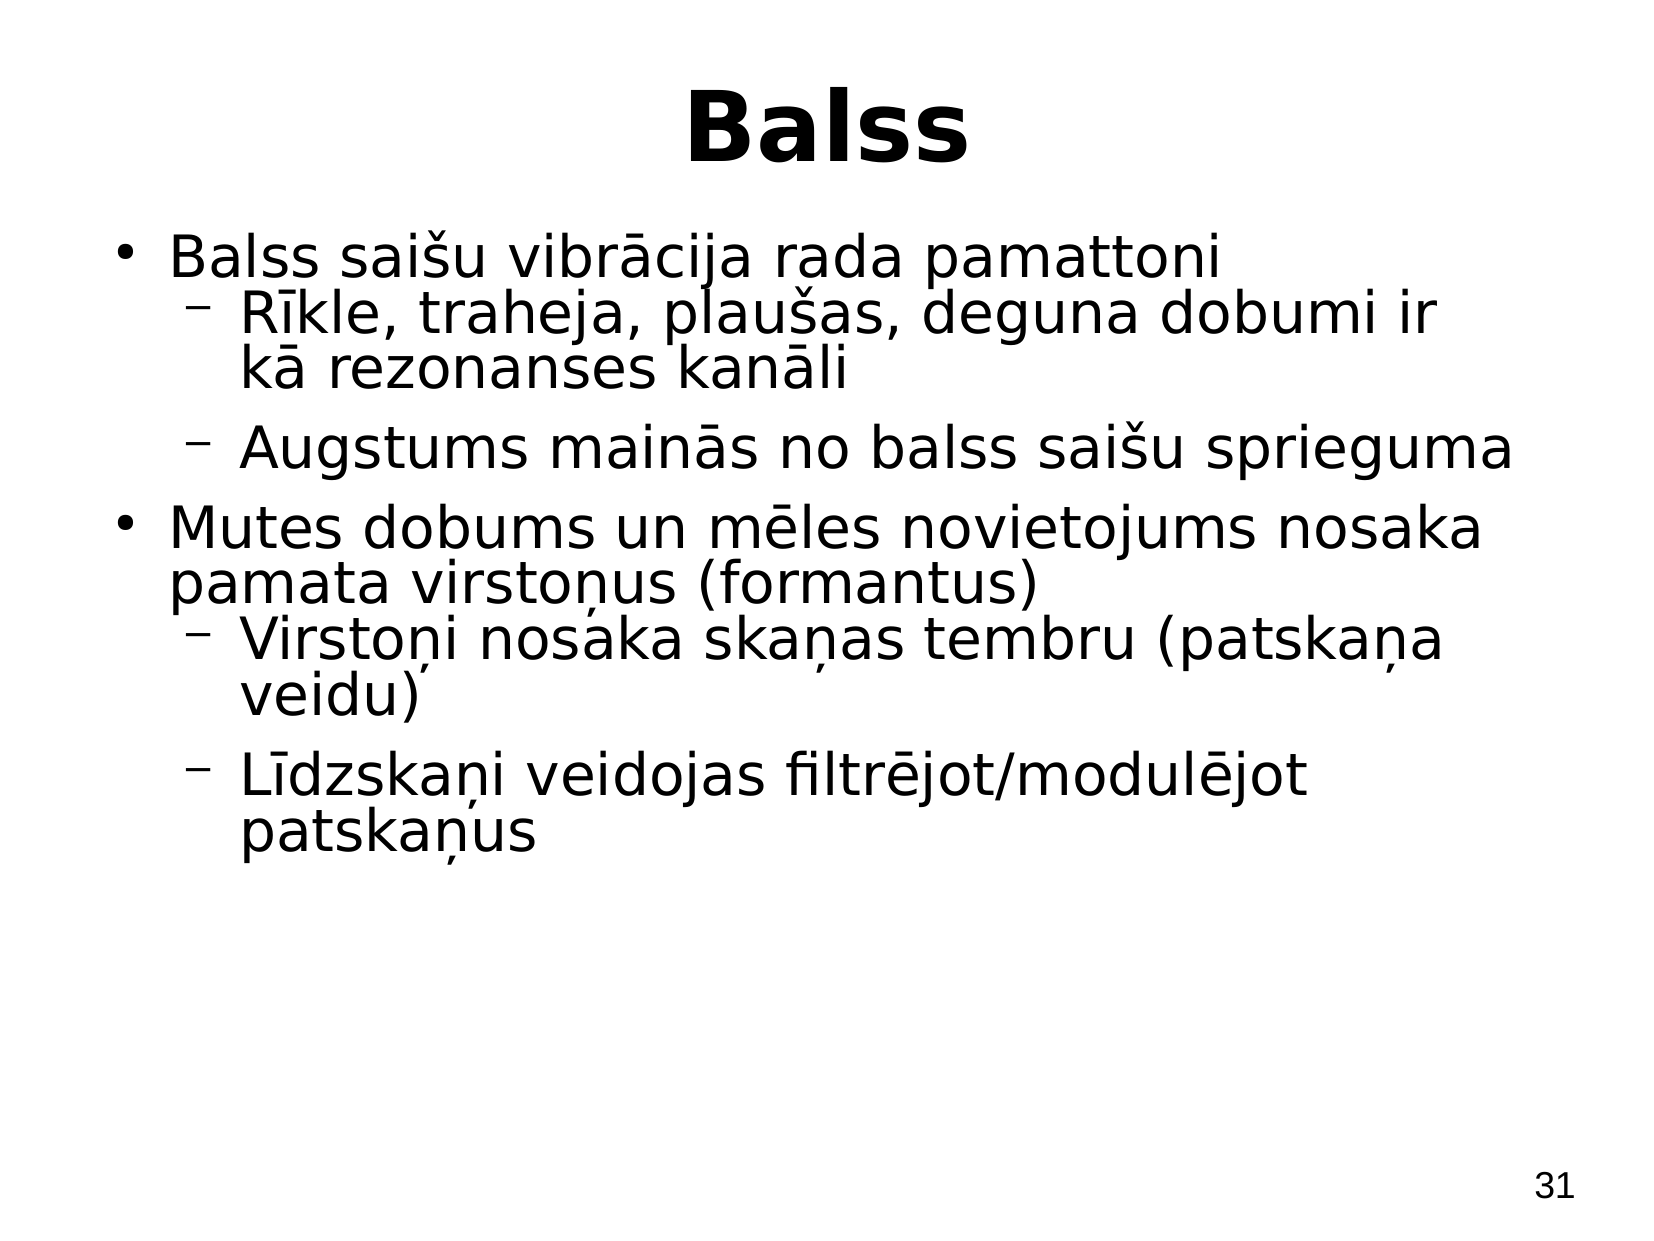

# Balss
Balss saišu vibrācija rada pamattoni
Rīkle, traheja, plaušas, deguna dobumi ir kā rezonanses kanāli
Augstums mainās no balss saišu sprieguma
Mutes dobums un mēles novietojums nosaka pamata virstoņus (formantus)
Virstoņi nosaka skaņas tembru (patskaņa veidu)
Līdzskaņi veidojas filtrējot/modulējot patskaņus